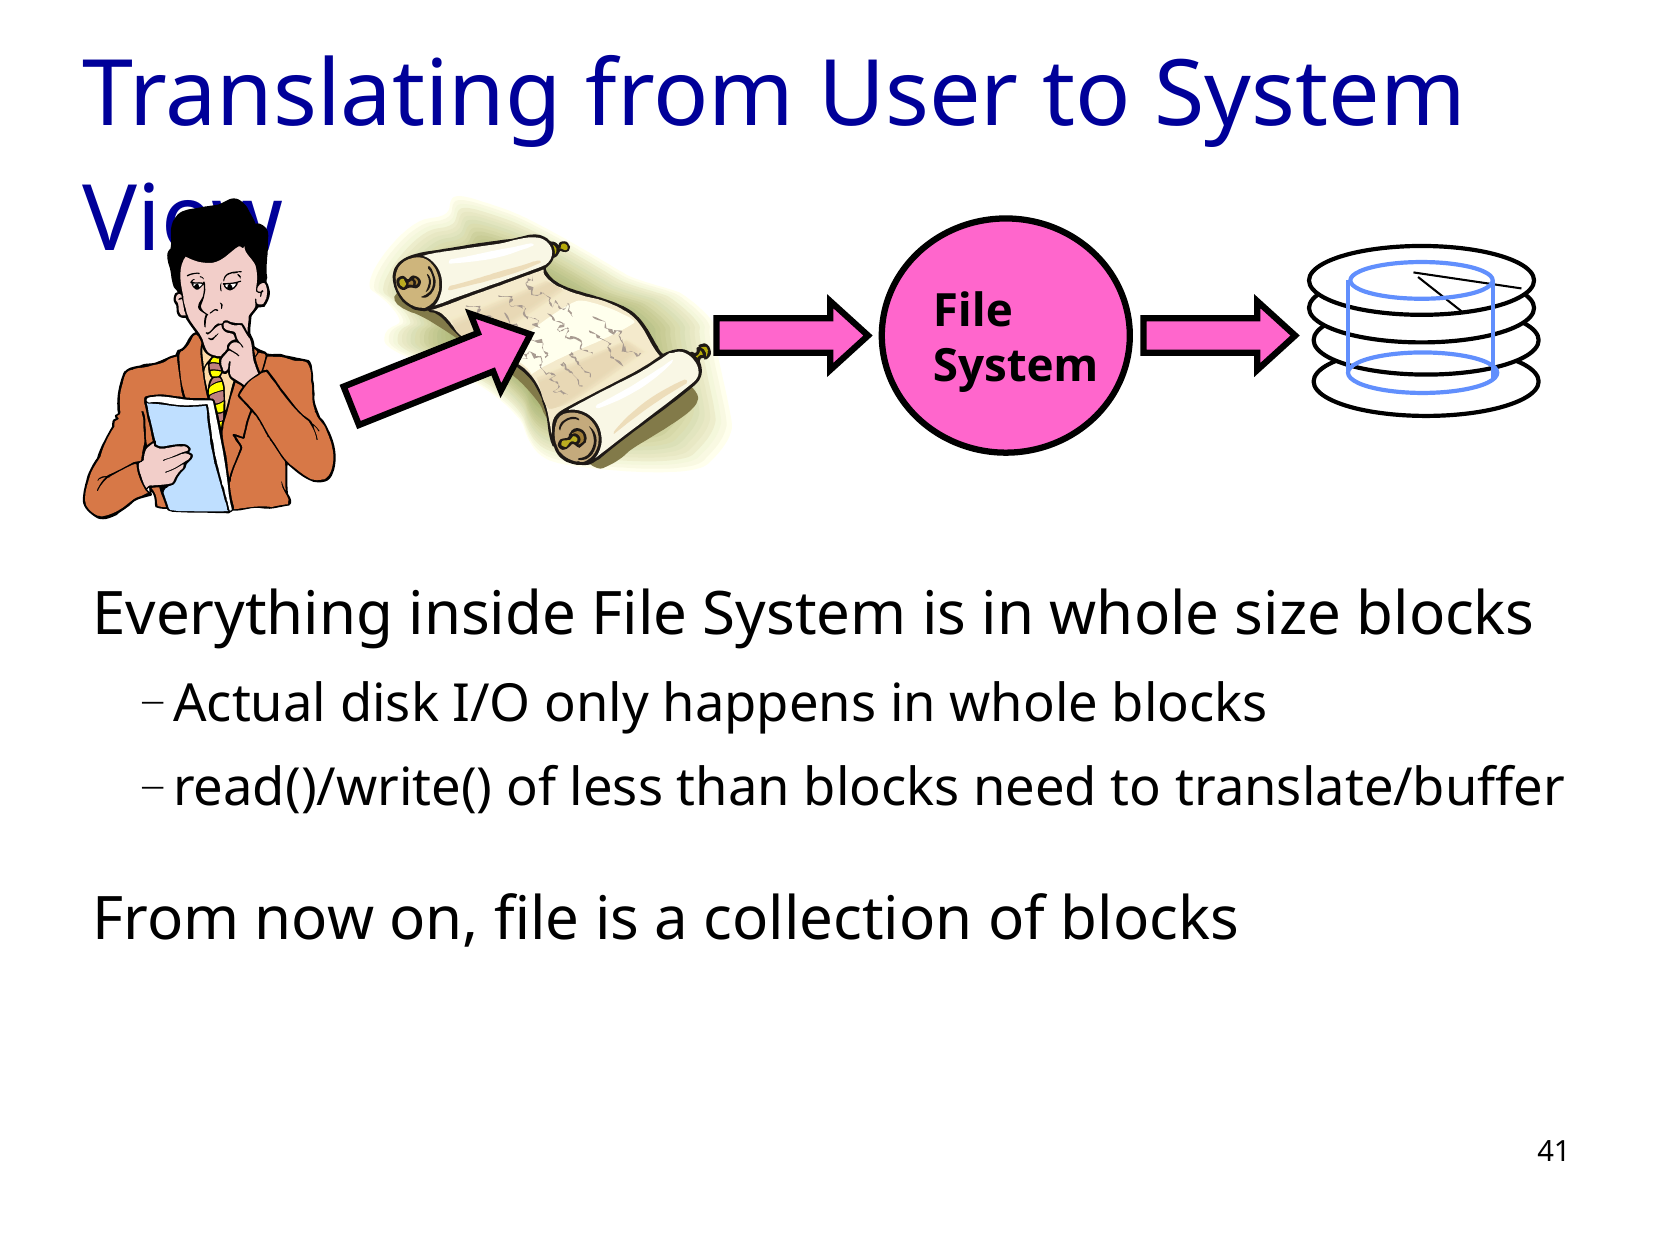

# Translating from User to System View
File
System
Everything inside File System is in whole size blocks
Actual disk I/O only happens in whole blocks
read()/write() of less than blocks need to translate/buffer
From now on, file is a collection of blocks
41